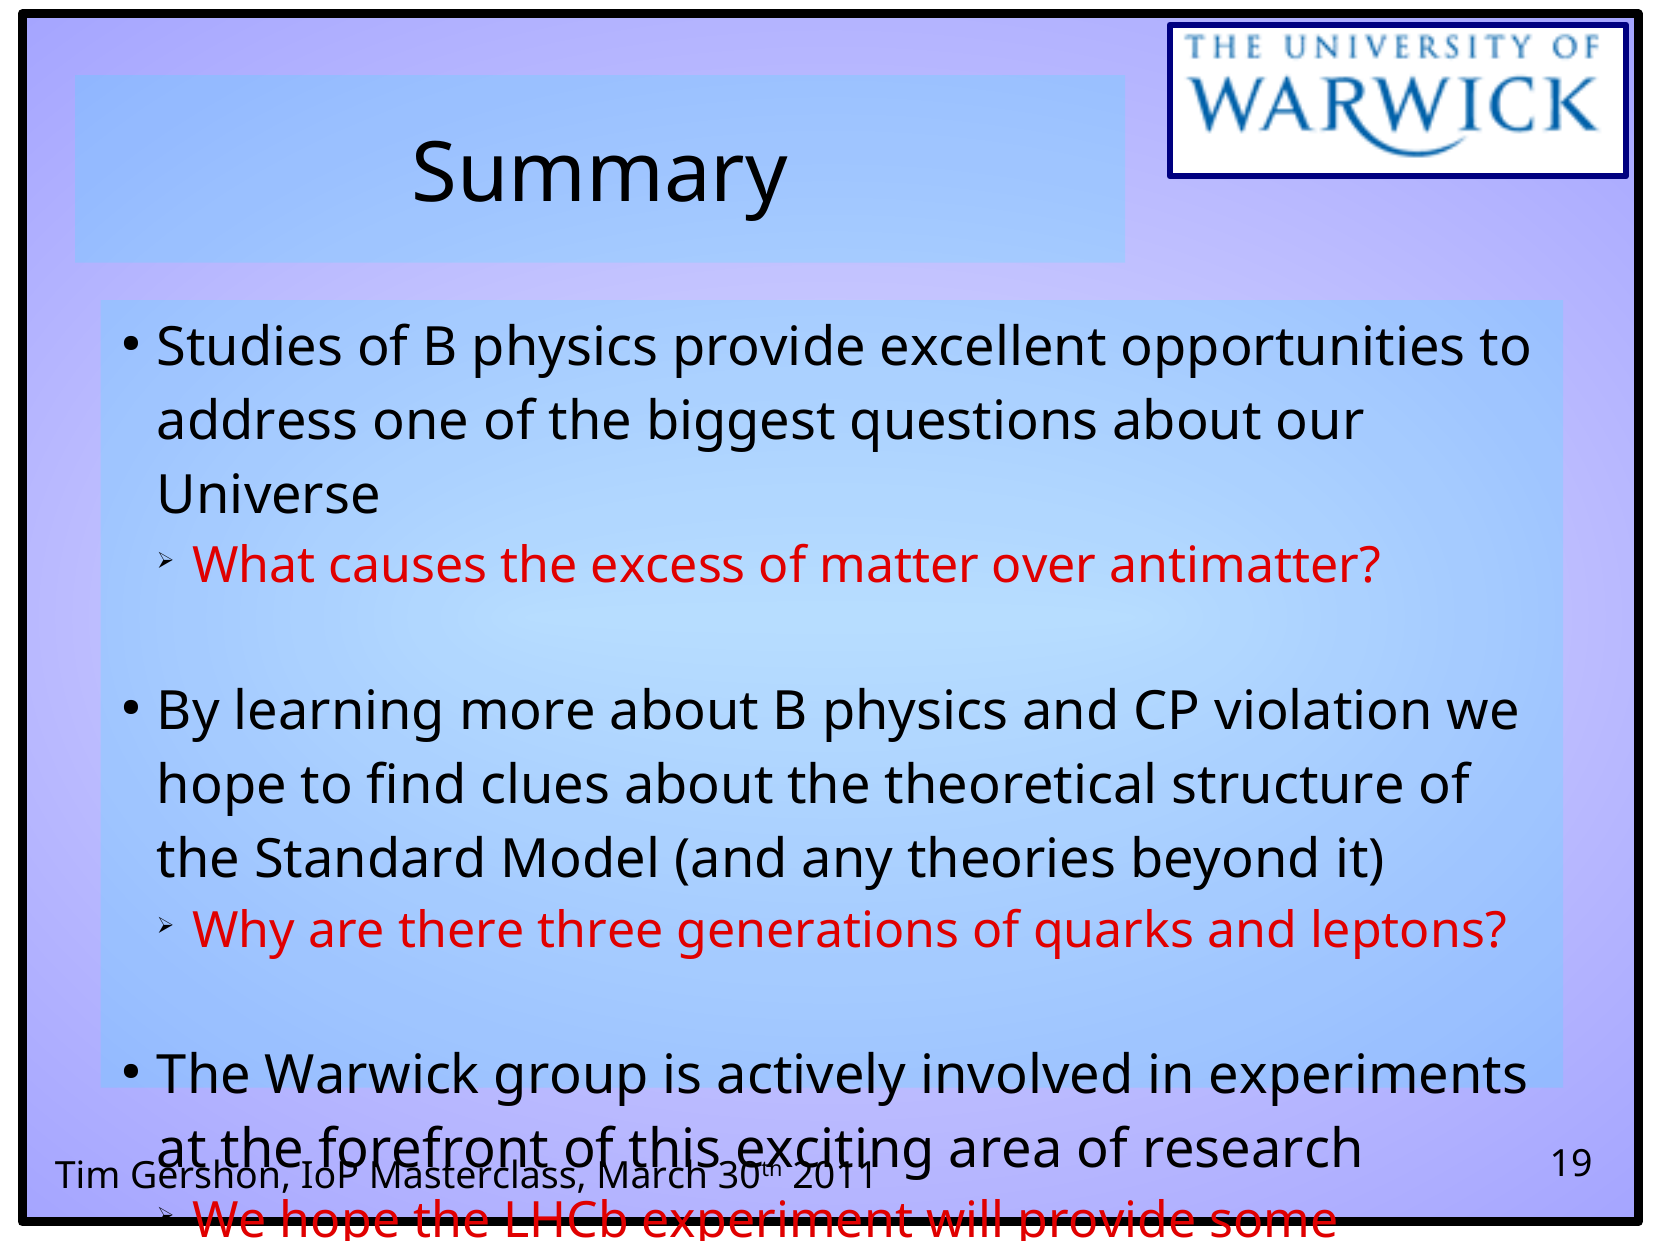

Summary
Studies of B physics provide excellent opportunities to address one of the biggest questions about our Universe
What causes the excess of matter over antimatter?
By learning more about B physics and CP violation we hope to find clues about the theoretical structure of the Standard Model (and any theories beyond it)
Why are there three generations of quarks and leptons?
The Warwick group is actively involved in experiments at the forefront of this exciting area of research
We hope the LHCb experiment will provide some answers!
Tim Gershon, IoP Masterclass, March 30th 2011